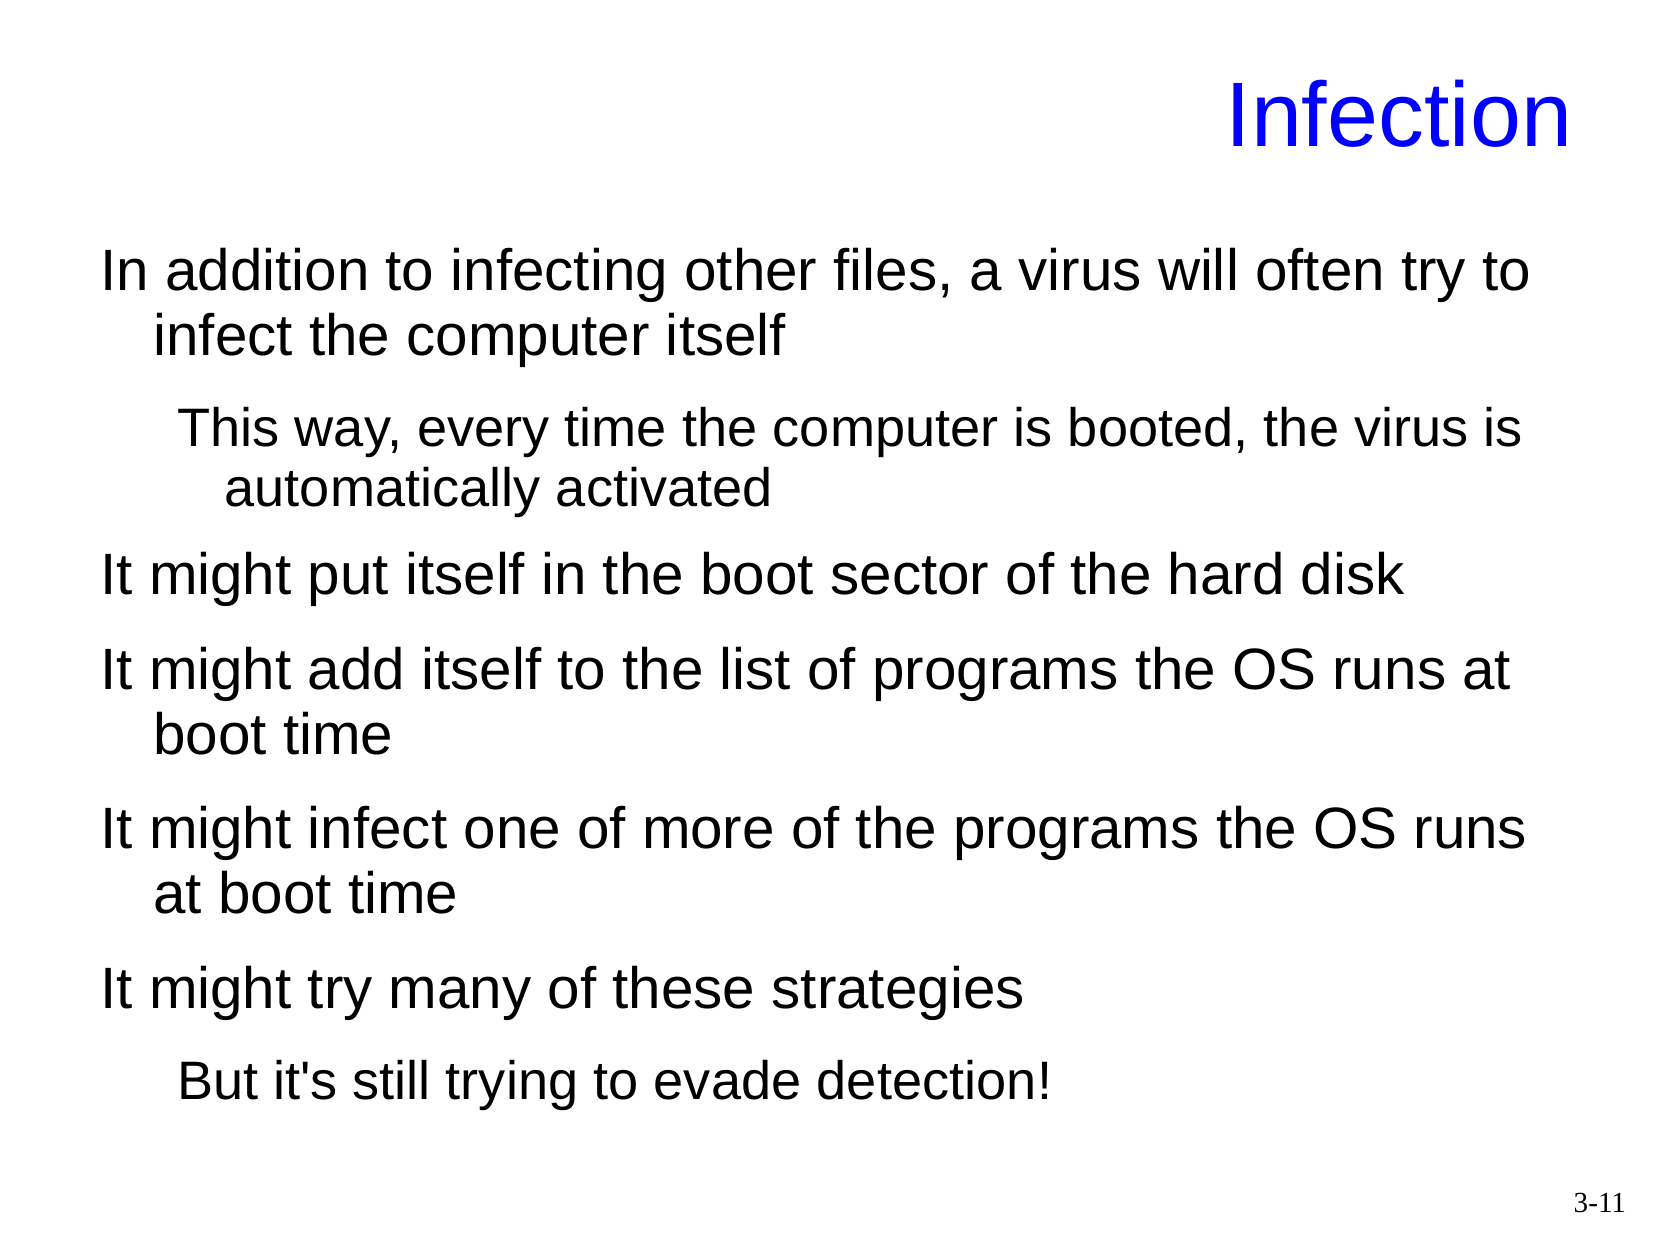

# Infection
In addition to infecting other files, a virus will often try to infect the computer itself
This way, every time the computer is booted, the virus is automatically activated
It might put itself in the boot sector of the hard disk
It might add itself to the list of programs the OS runs at boot time
It might infect one of more of the programs the OS runs at boot time
It might try many of these strategies
But it's still trying to evade detection!